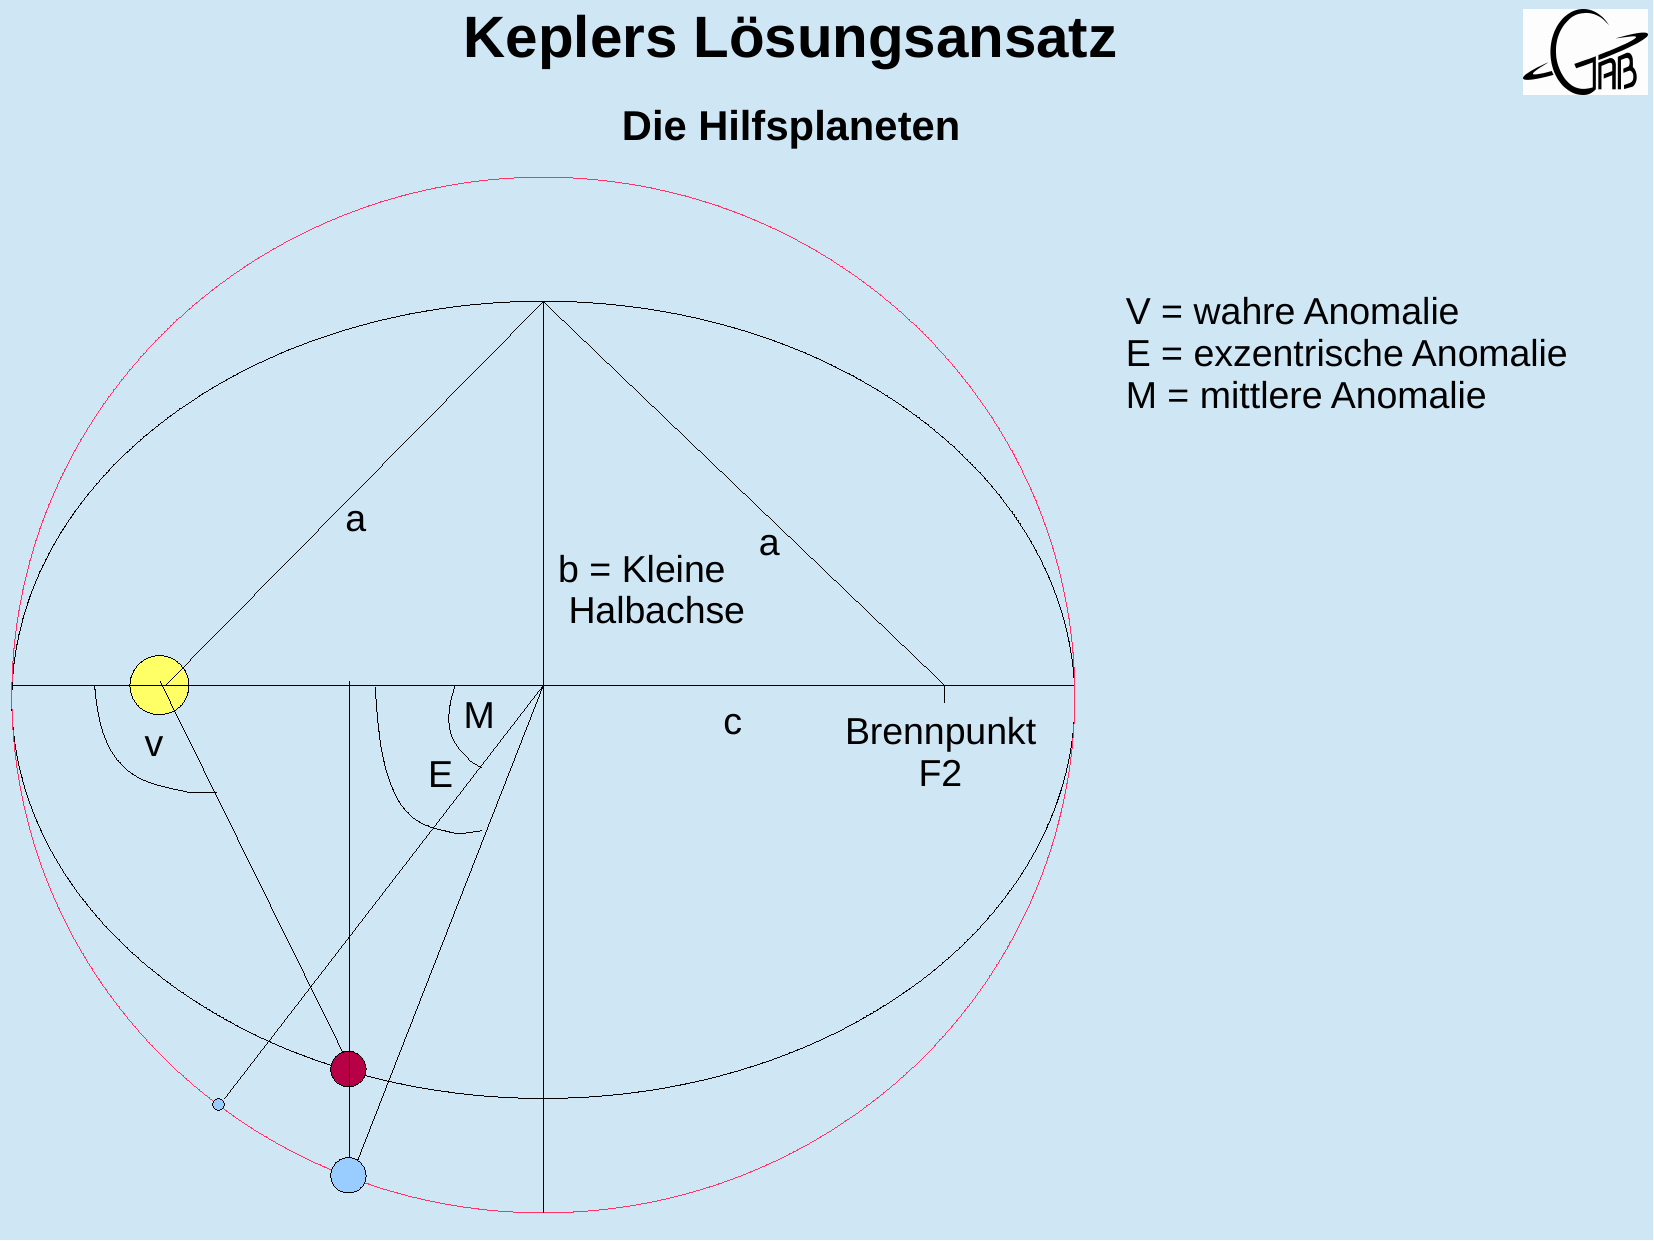

# Keplers Lösungsansatz Die Hilfsplaneten
a
a
b = Kleine
 Halbachse
M
c
Brennpunkt
 F2
v
E
V = wahre Anomalie
E = exzentrische Anomalie
M = mittlere Anomalie